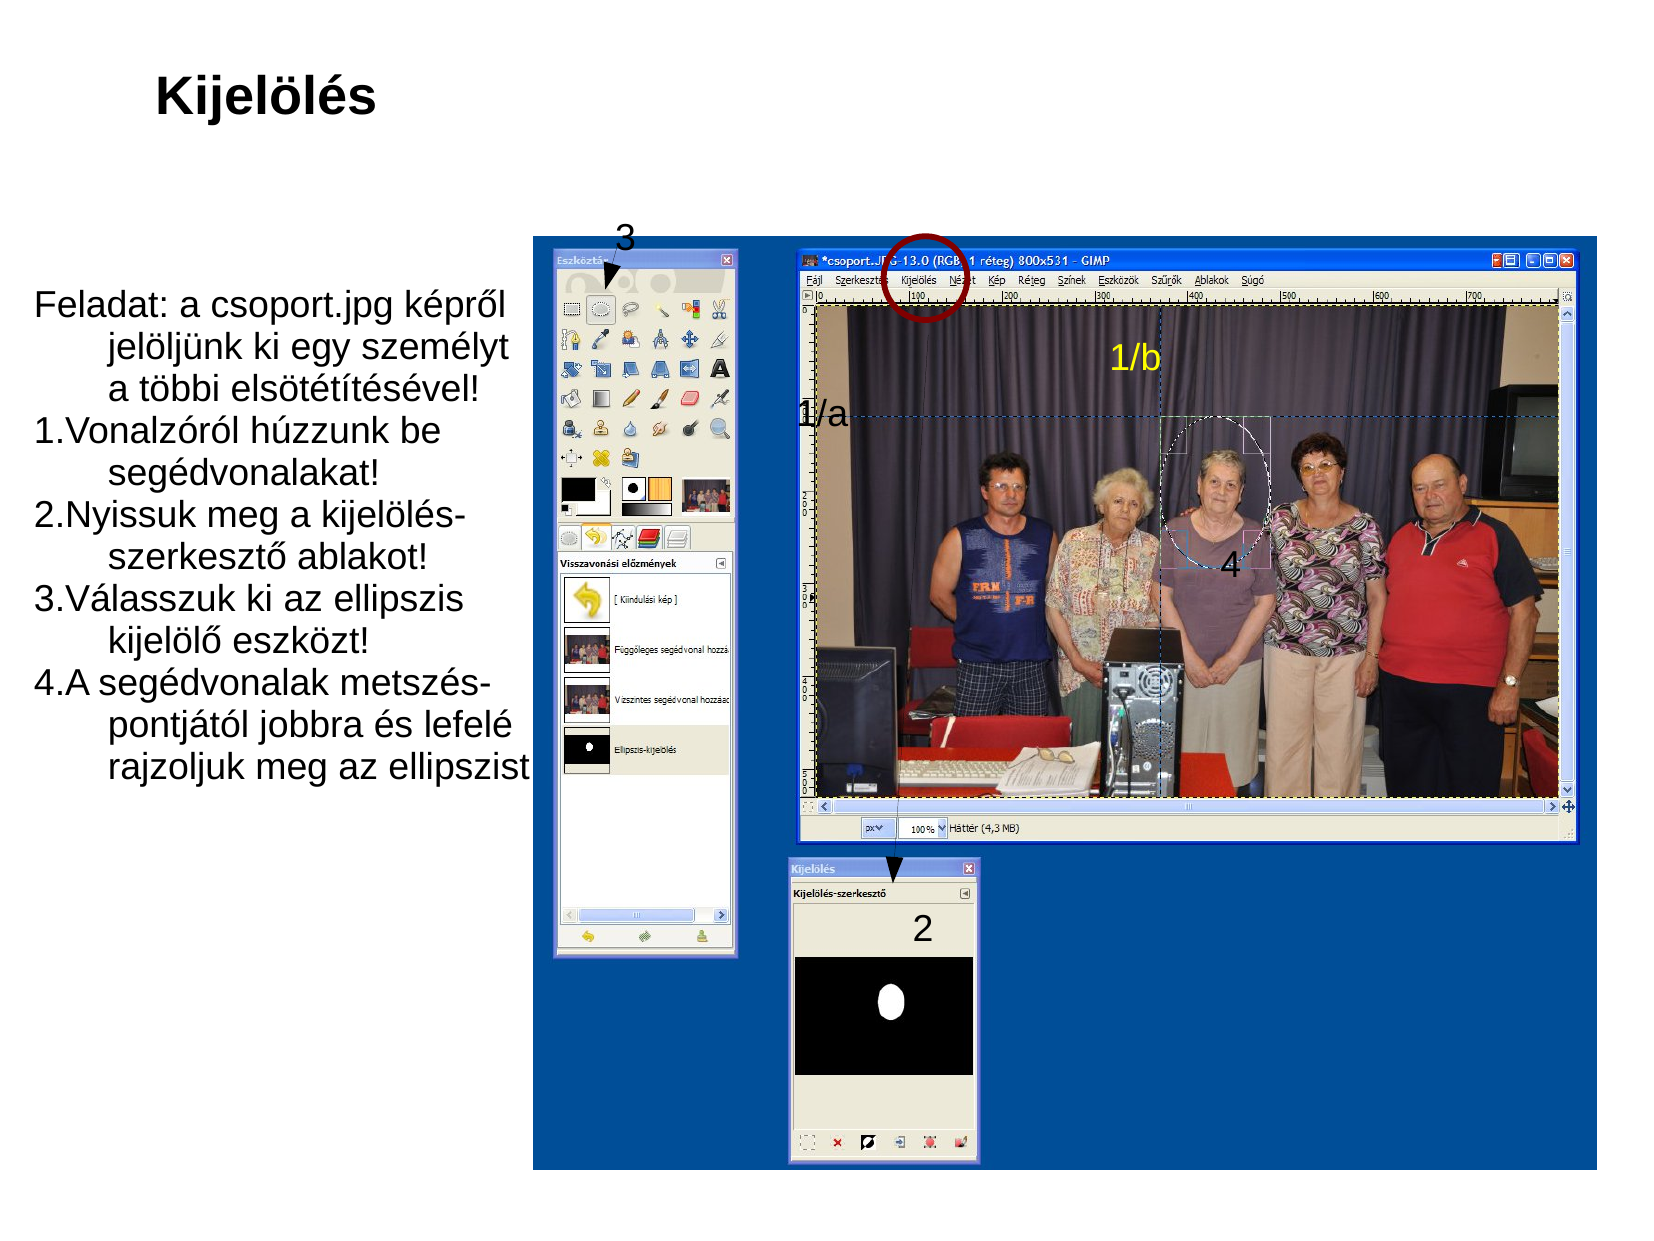

Kijelölés
3
Feladat: a csoport.jpg képről
	jelöljünk ki egy személyt
	a többi elsötétítésével!
Vonalzóról húzzunk be
	segédvonalakat!
Nyissuk meg a kijelölés-
	szerkesztő ablakot!
Válasszuk ki az ellipszis
	kijelölő eszközt!
A segédvonalak metszés-
	pontjától jobbra és lefelé
	rajzoljuk meg az ellipszist
1/b
1/a
4
2